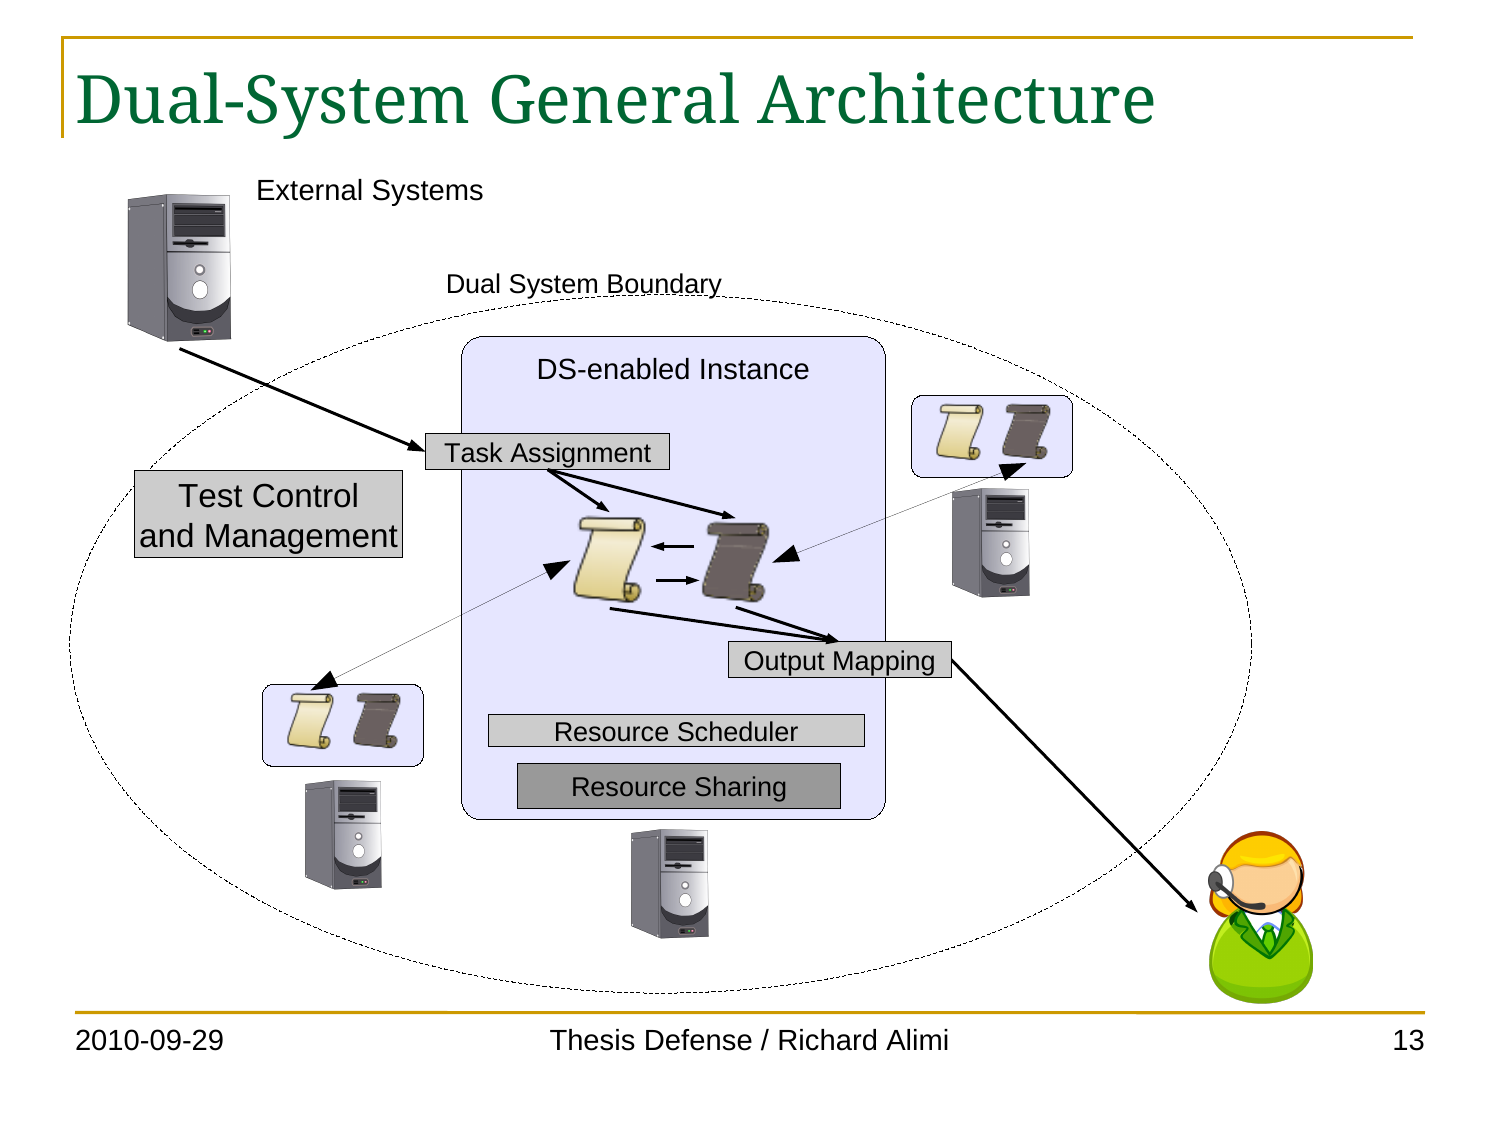

# Dual-System General Architecture
External Systems
Dual System Boundary
DS-enabled Instance
Task Assignment
Test Control
and Management
Output Mapping
Resource Scheduler
Resource Sharing
2010-09-29
Thesis Defense / Richard Alimi
13